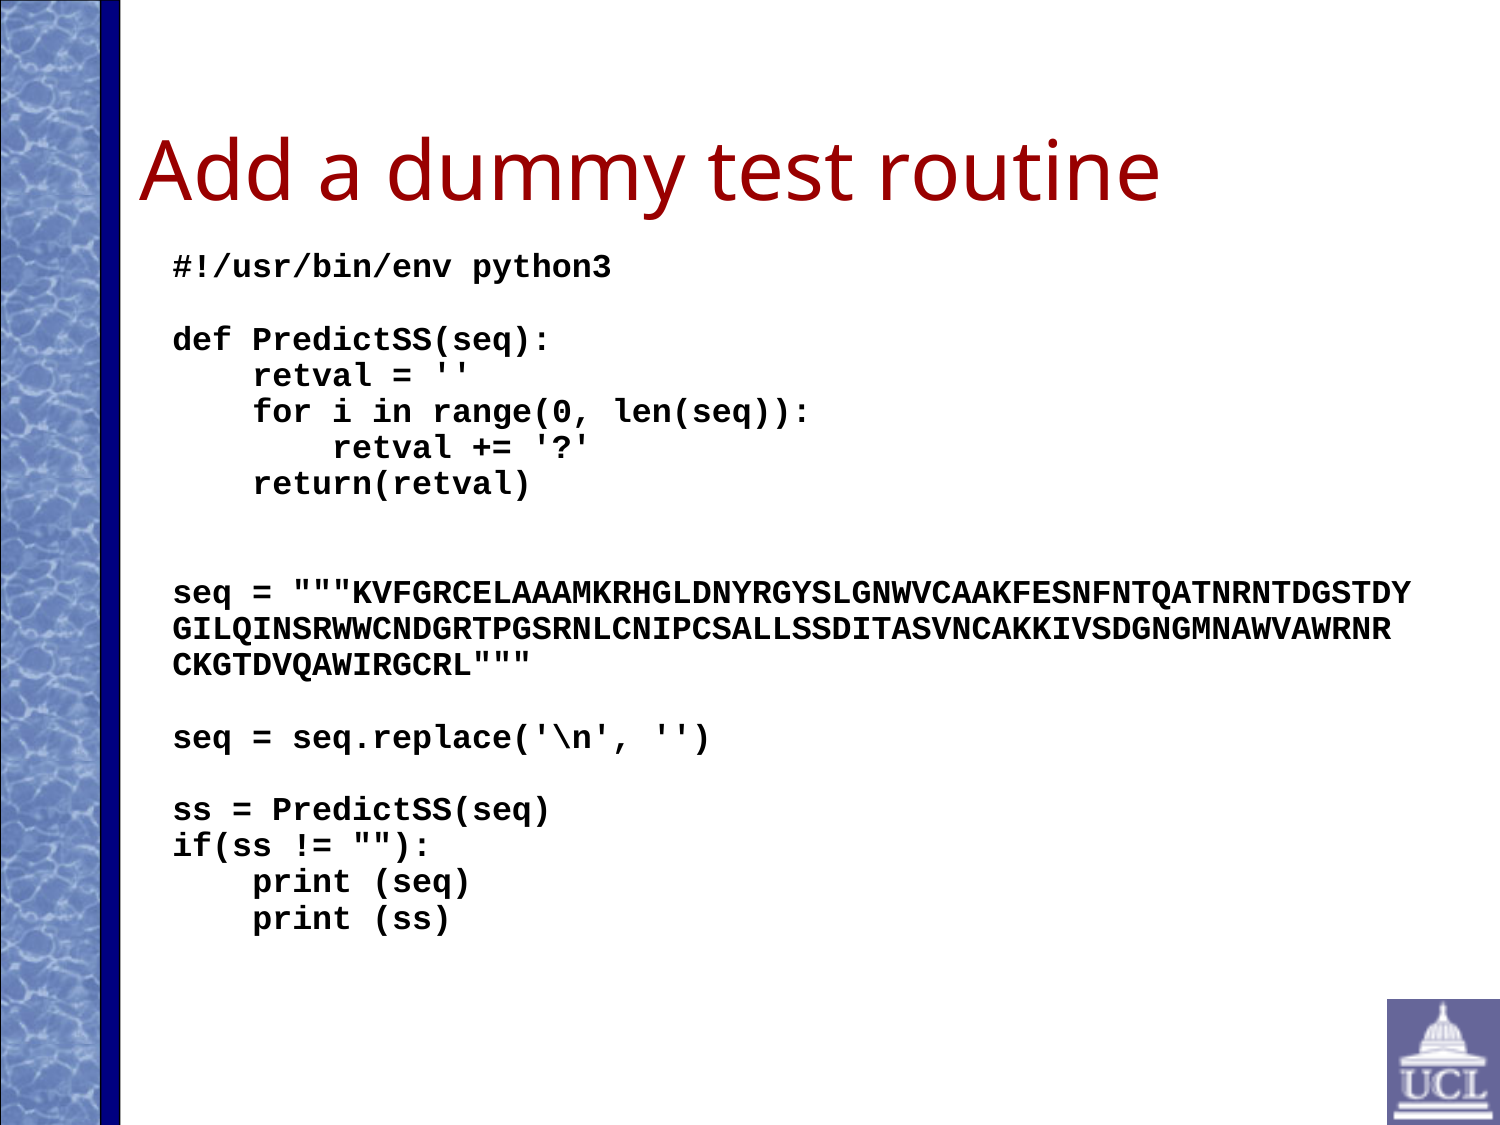

# Add a dummy test routine
#!/usr/bin/env python3
def PredictSS(seq):
 retval = ''
 for i in range(0, len(seq)):
 retval += '?'
 return(retval)
seq = """KVFGRCELAAAMKRHGLDNYRGYSLGNWVCAAKFESNFNTQATNRNTDGSTDY
GILQINSRWWCNDGRTPGSRNLCNIPCSALLSSDITASVNCAKKIVSDGNGMNAWVAWRNR
CKGTDVQAWIRGCRL"""
seq = seq.replace('\n', '')
ss = PredictSS(seq)
if(ss != ""):
 print (seq)
 print (ss)